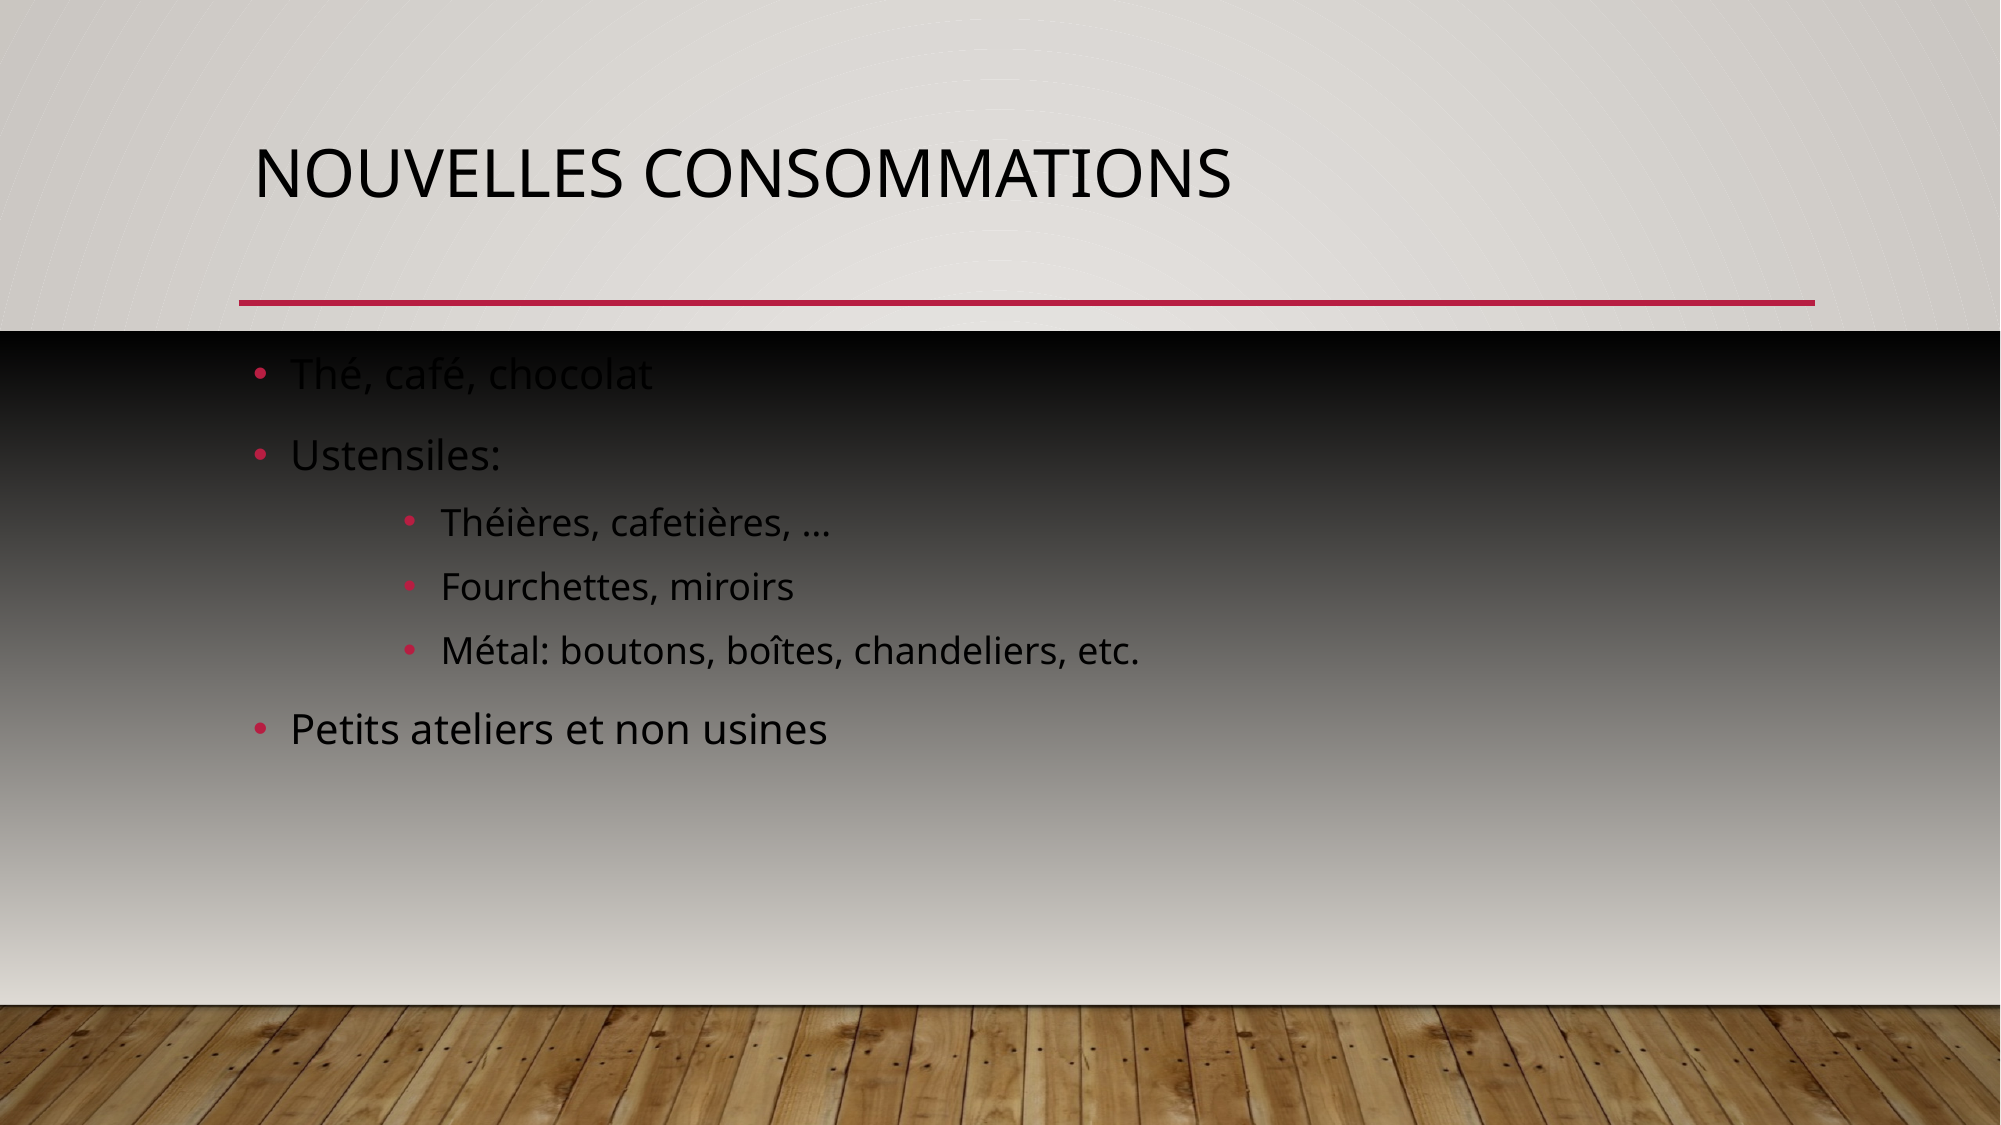

# Nouvelles consommations
Thé, café, chocolat
Ustensiles:
Théières, cafetières, …
Fourchettes, miroirs
Métal: boutons, boîtes, chandeliers, etc.
Petits ateliers et non usines